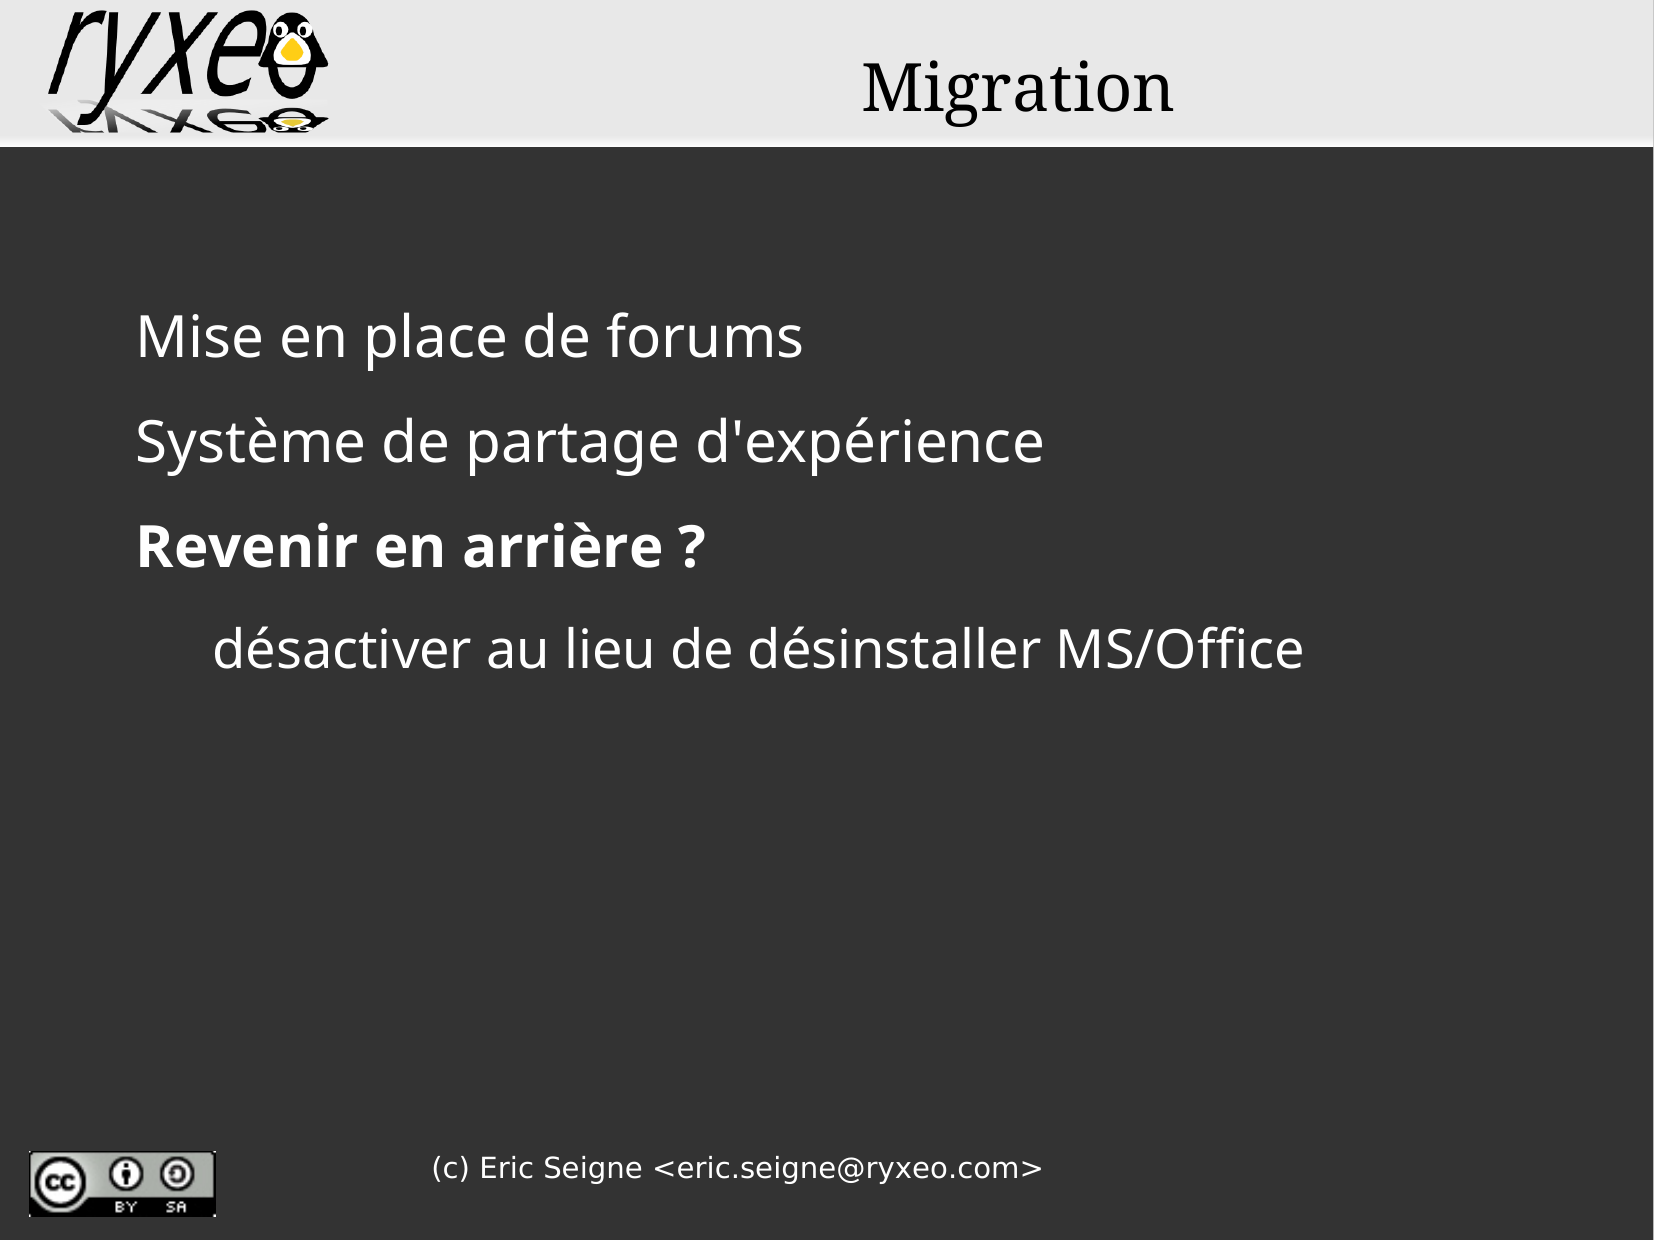

# Migration
Mise en place de forums
Système de partage d'expérience
Revenir en arrière ?
désactiver au lieu de désinstaller MS/Office